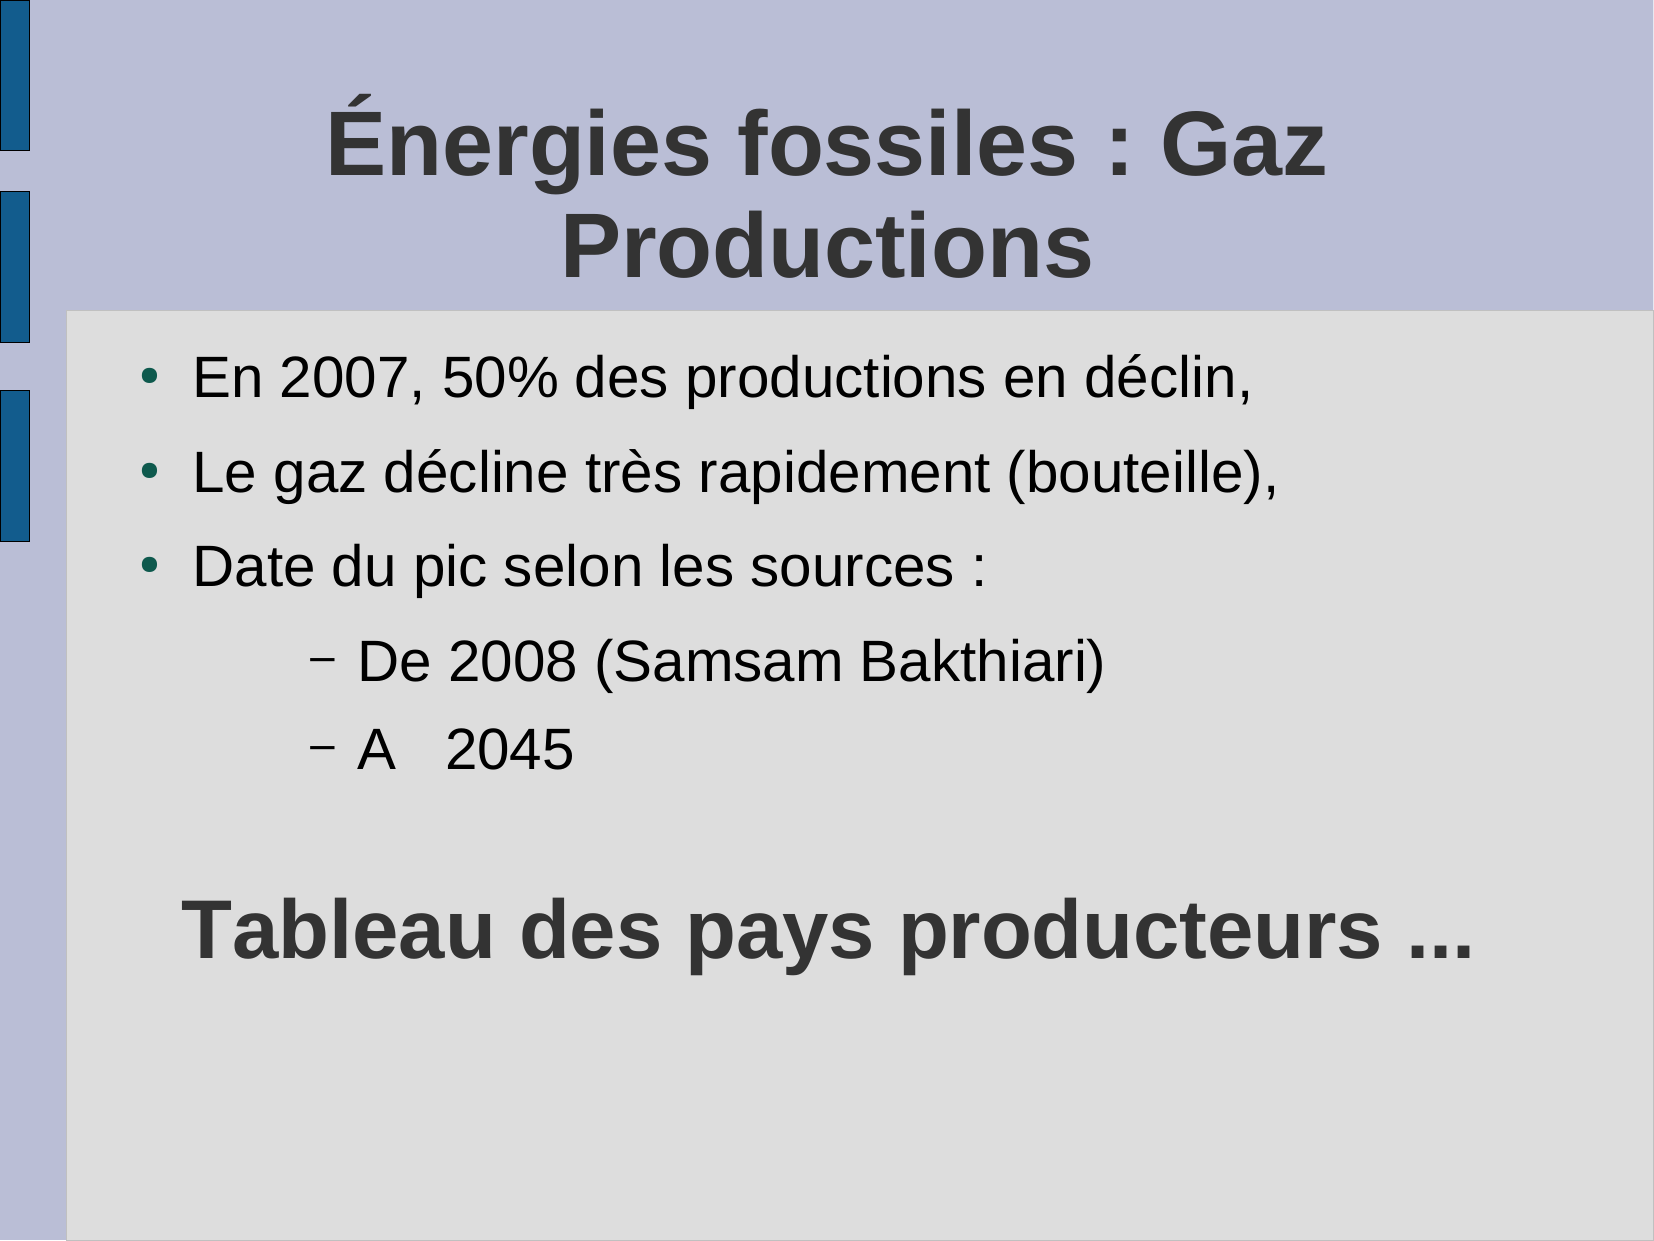

# Énergies fossiles : Gaz Productions
En 2007, 50% des productions en déclin,
Le gaz décline très rapidement (bouteille),
Date du pic selon les sources :
De 2008 (Samsam Bakthiari)
A 2045
Tableau des pays producteurs ...